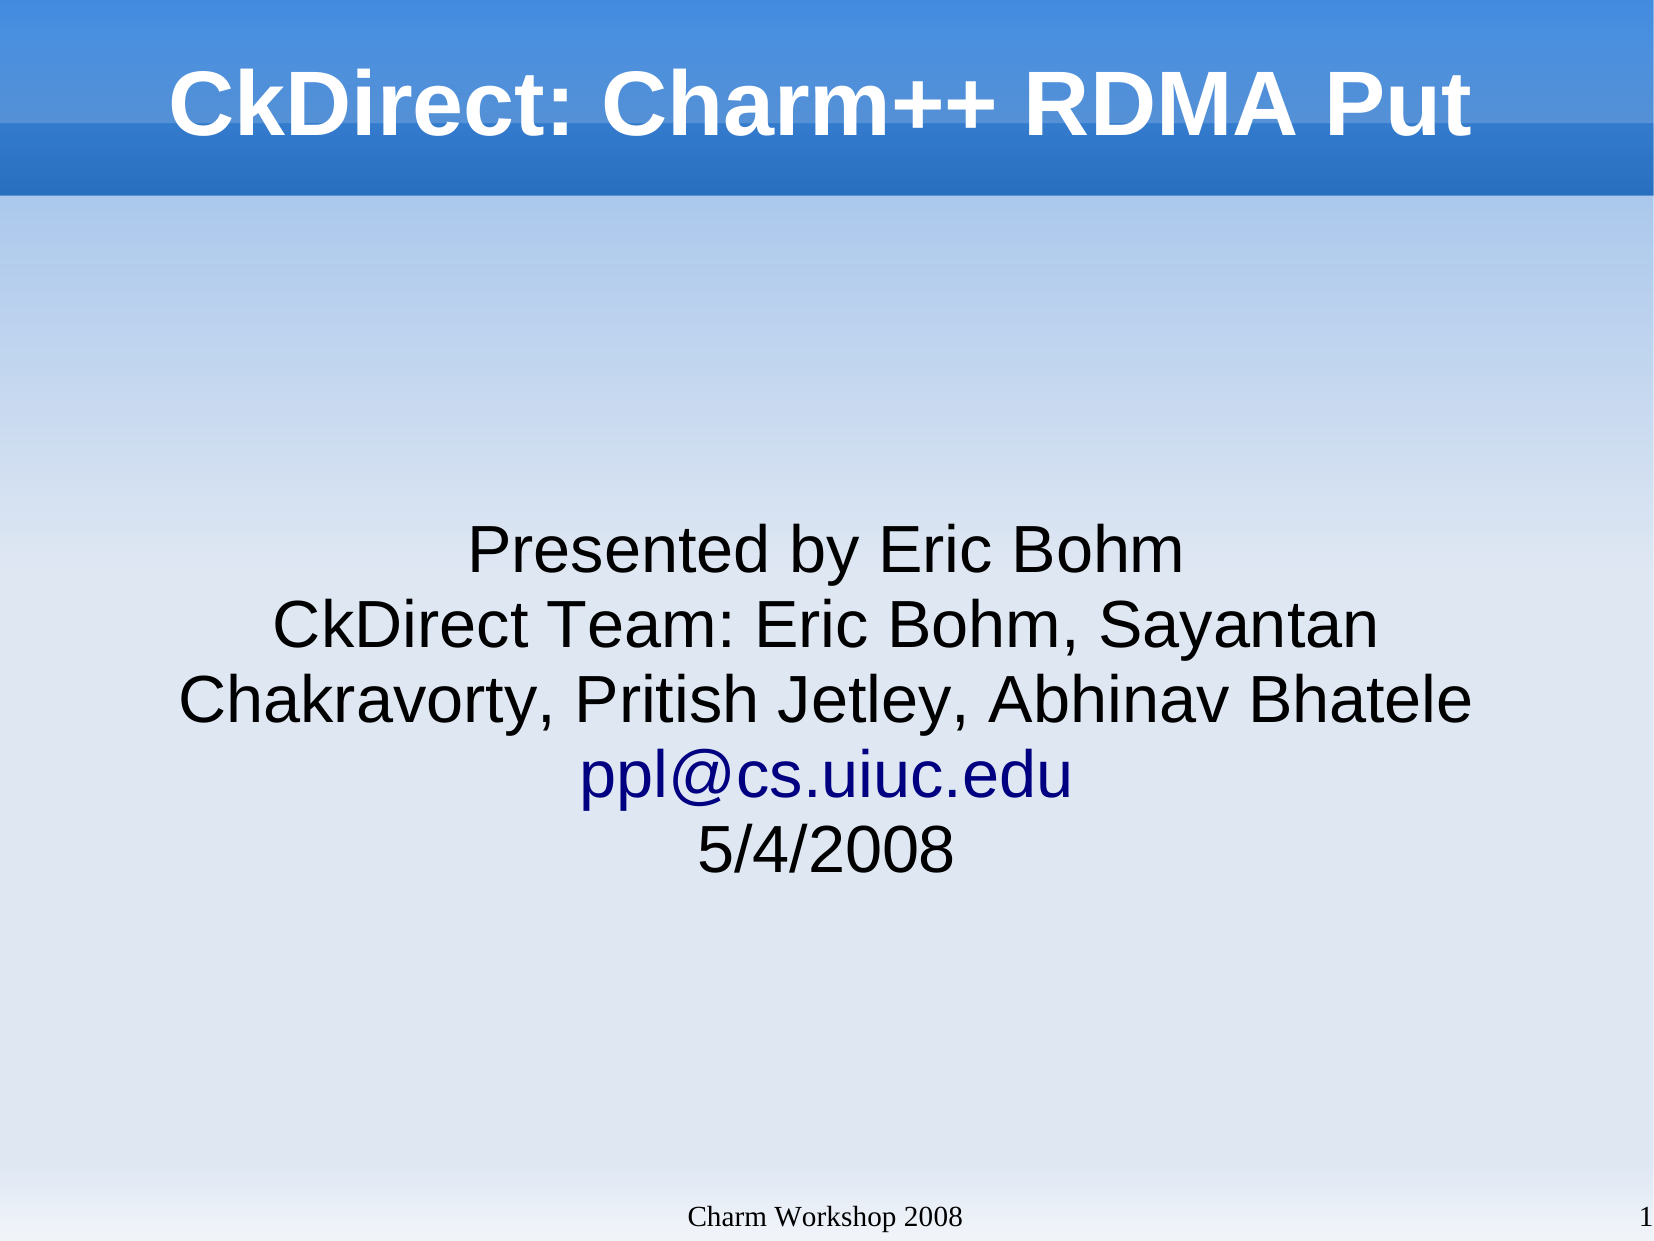

# CkDirect: Charm++ RDMA Put
Presented by Eric Bohm
CkDirect Team: Eric Bohm, Sayantan Chakravorty, Pritish Jetley, Abhinav Bhatele
ppl@cs.uiuc.edu
5/4/2008
Charm Workshop 2008
1